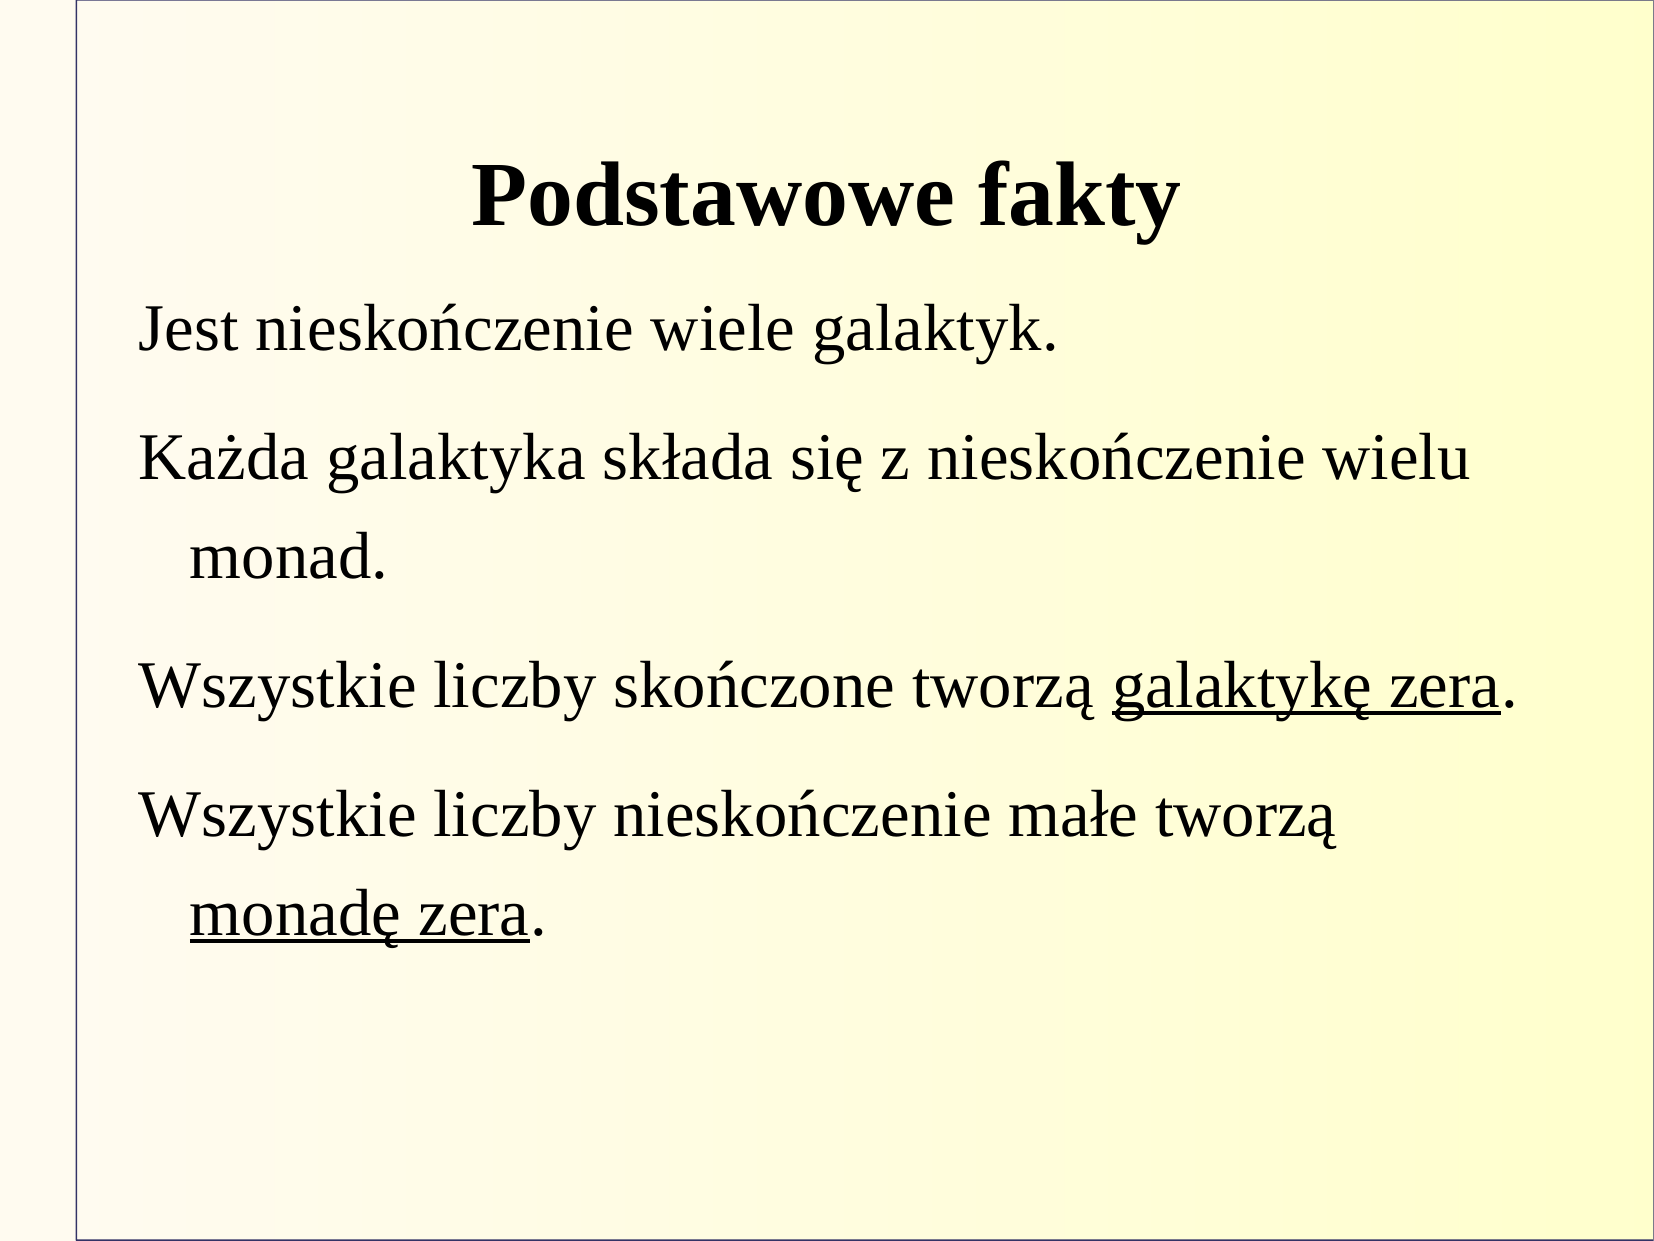

# Podstawowe fakty
Jest nieskończenie wiele galaktyk.
Każda galaktyka składa się z nieskończenie wielu monad.
Wszystkie liczby skończone tworzą galaktykę zera.
Wszystkie liczby nieskończenie małe tworzą monadę zera.